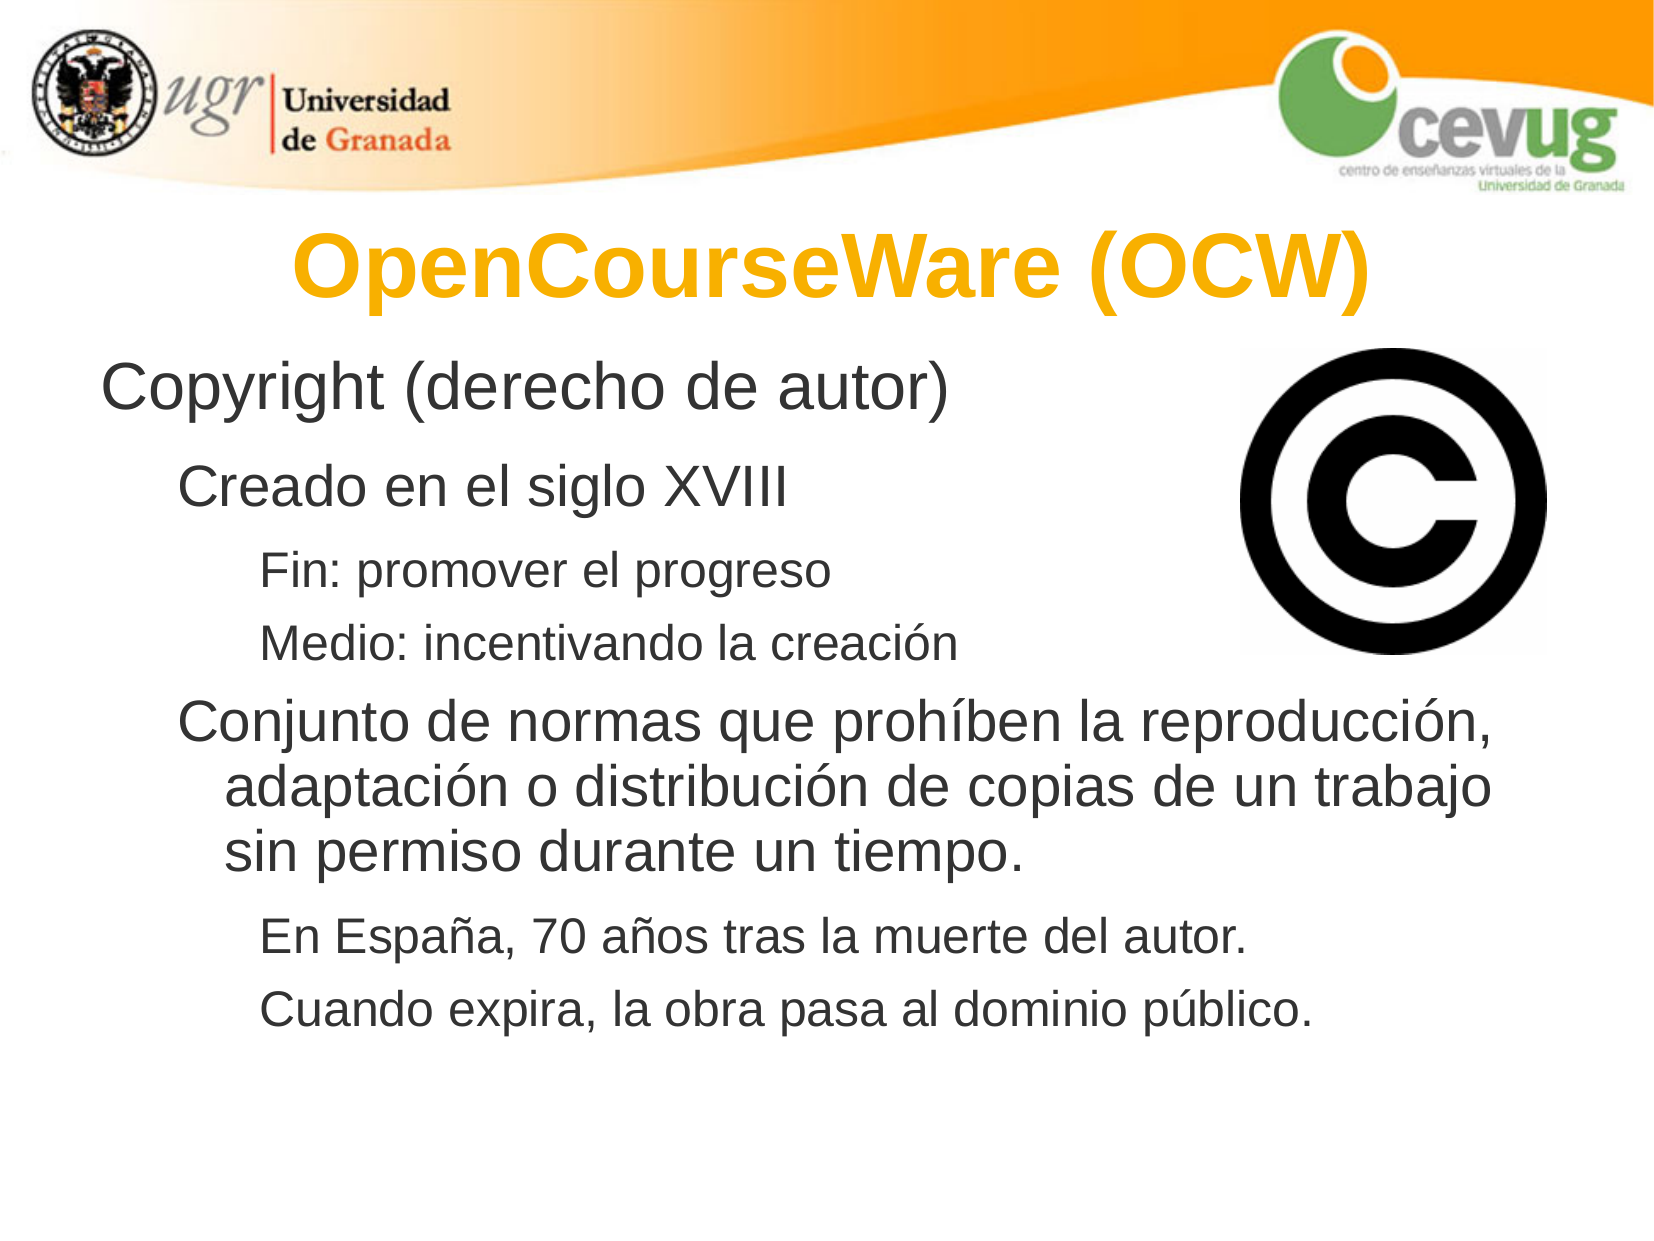

# OpenCourseWare (OCW)
Copyright (derecho de autor)
Creado en el siglo XVIII
Fin: promover el progreso
Medio: incentivando la creación
Conjunto de normas que prohíben la reproducción, adaptación o distribución de copias de un trabajo sin permiso durante un tiempo.
En España, 70 años tras la muerte del autor.
Cuando expira, la obra pasa al dominio público.